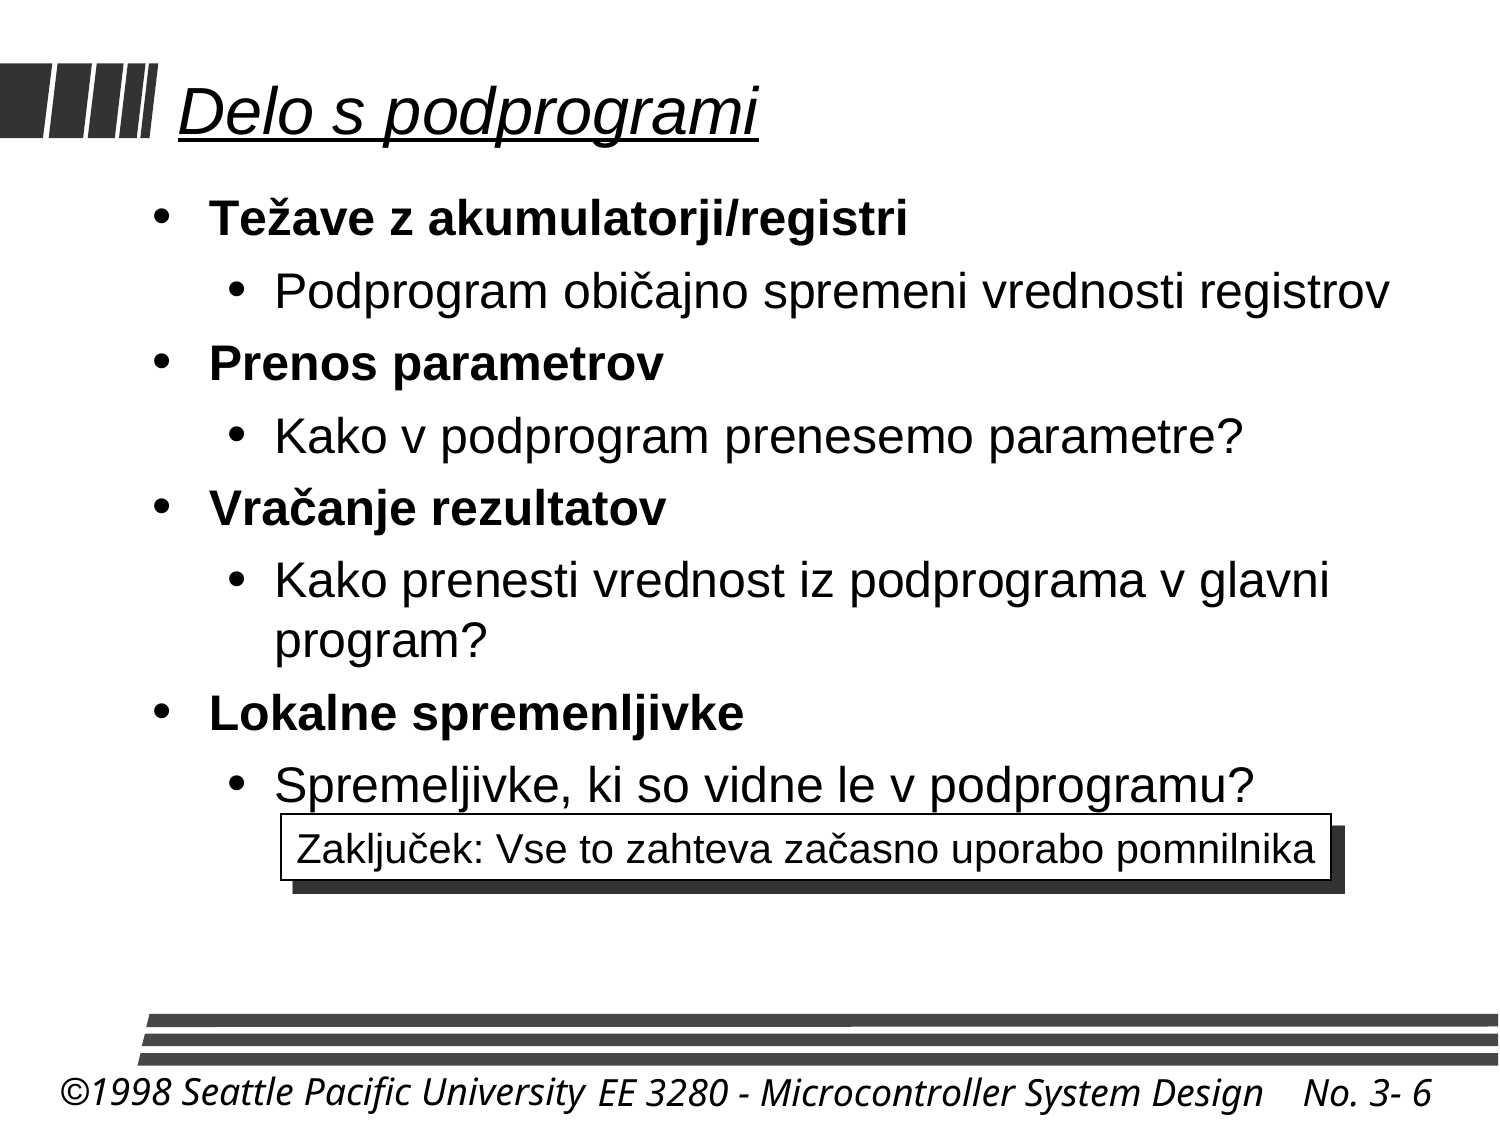

# Delo s podprogrami
Težave z akumulatorji/registri
Podprogram običajno spremeni vrednosti registrov
Prenos parametrov
Kako v podprogram prenesemo parametre?
Vračanje rezultatov
Kako prenesti vrednost iz podprograma v glavni program?
Lokalne spremenljivke
Spremeljivke, ki so vidne le v podprogramu?
Zaključek: Vse to zahteva začasno uporabo pomnilnika